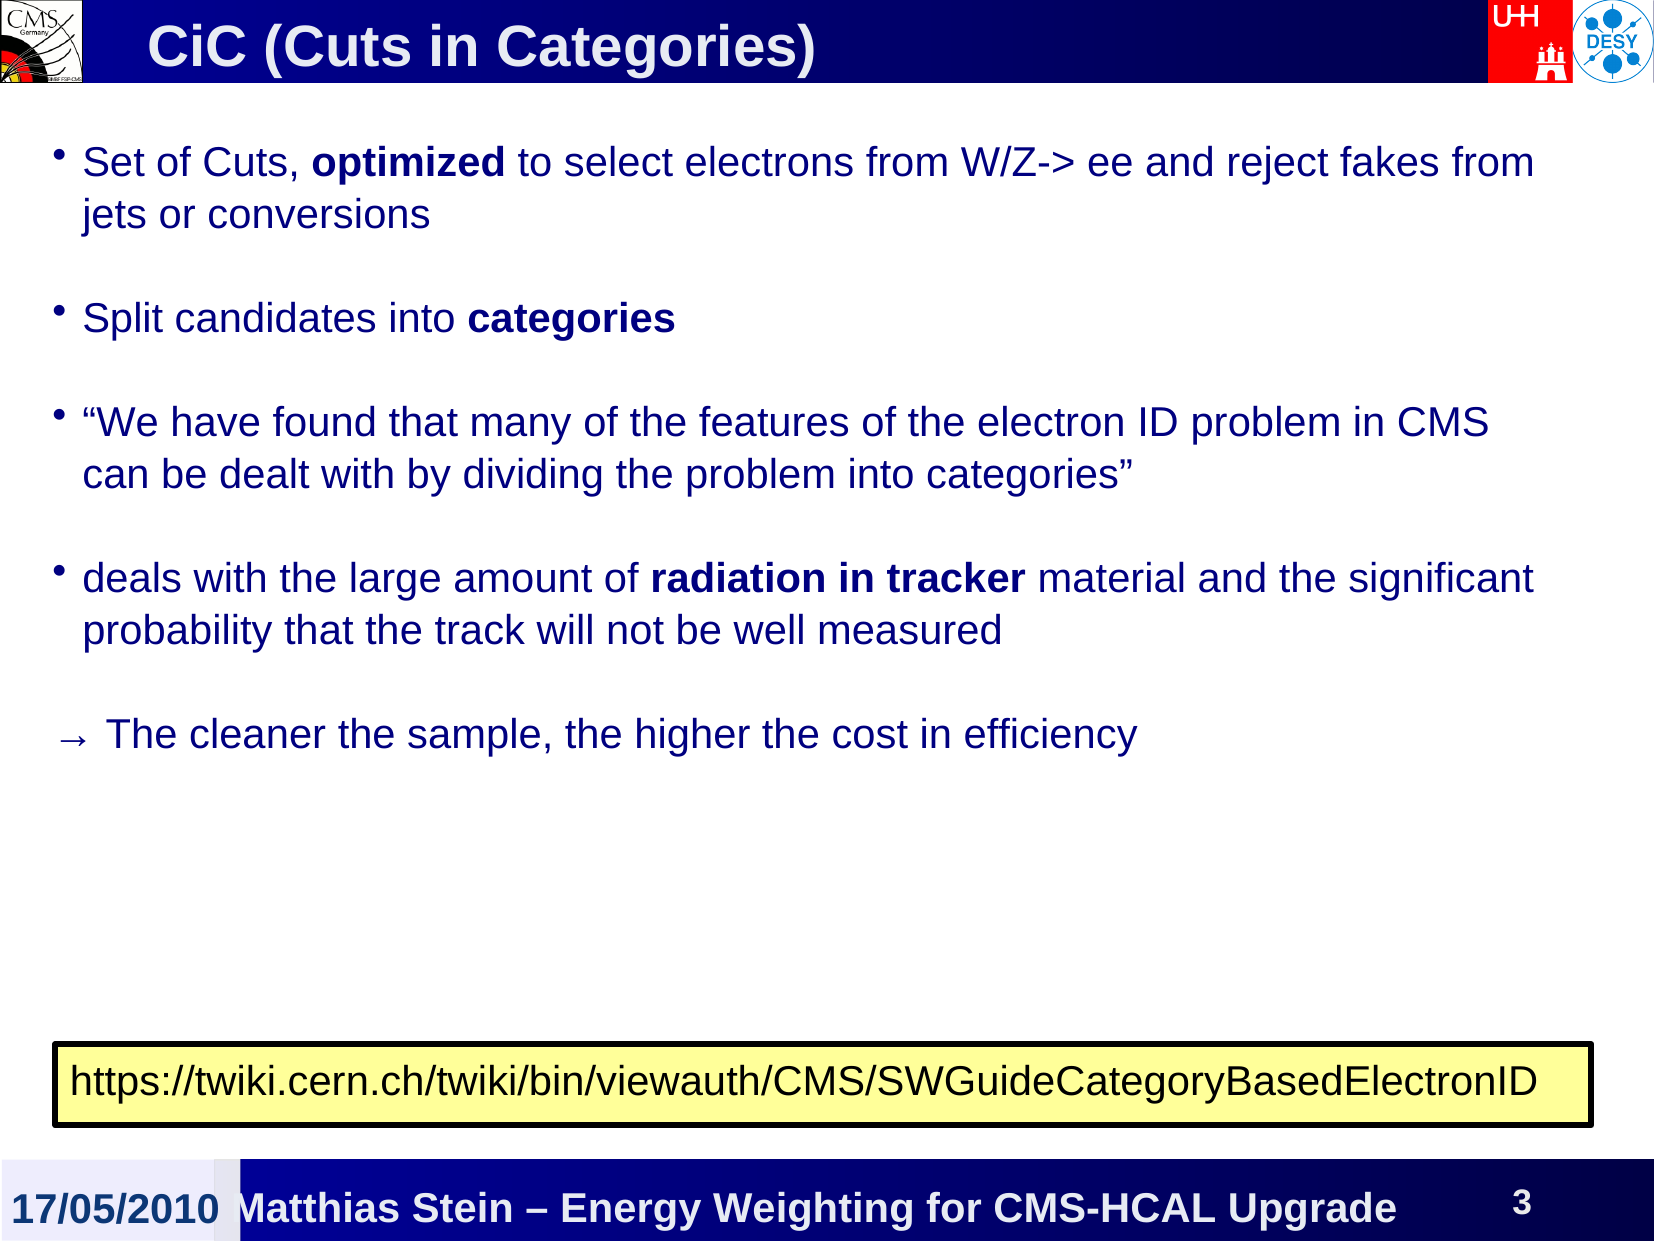

# CiC (Cuts in Categories)
Set of Cuts, optimized to select electrons from W/Z-> ee and reject fakes from jets or conversions
Split candidates into categories
“We have found that many of the features of the electron ID problem in CMS can be dealt with by dividing the problem into categories”
deals with the large amount of radiation in tracker material and the significant probability that the track will not be well measured
→ The cleaner the sample, the higher the cost in efficiency
https://twiki.cern.ch/twiki/bin/viewauth/CMS/SWGuideCategoryBasedElectronID